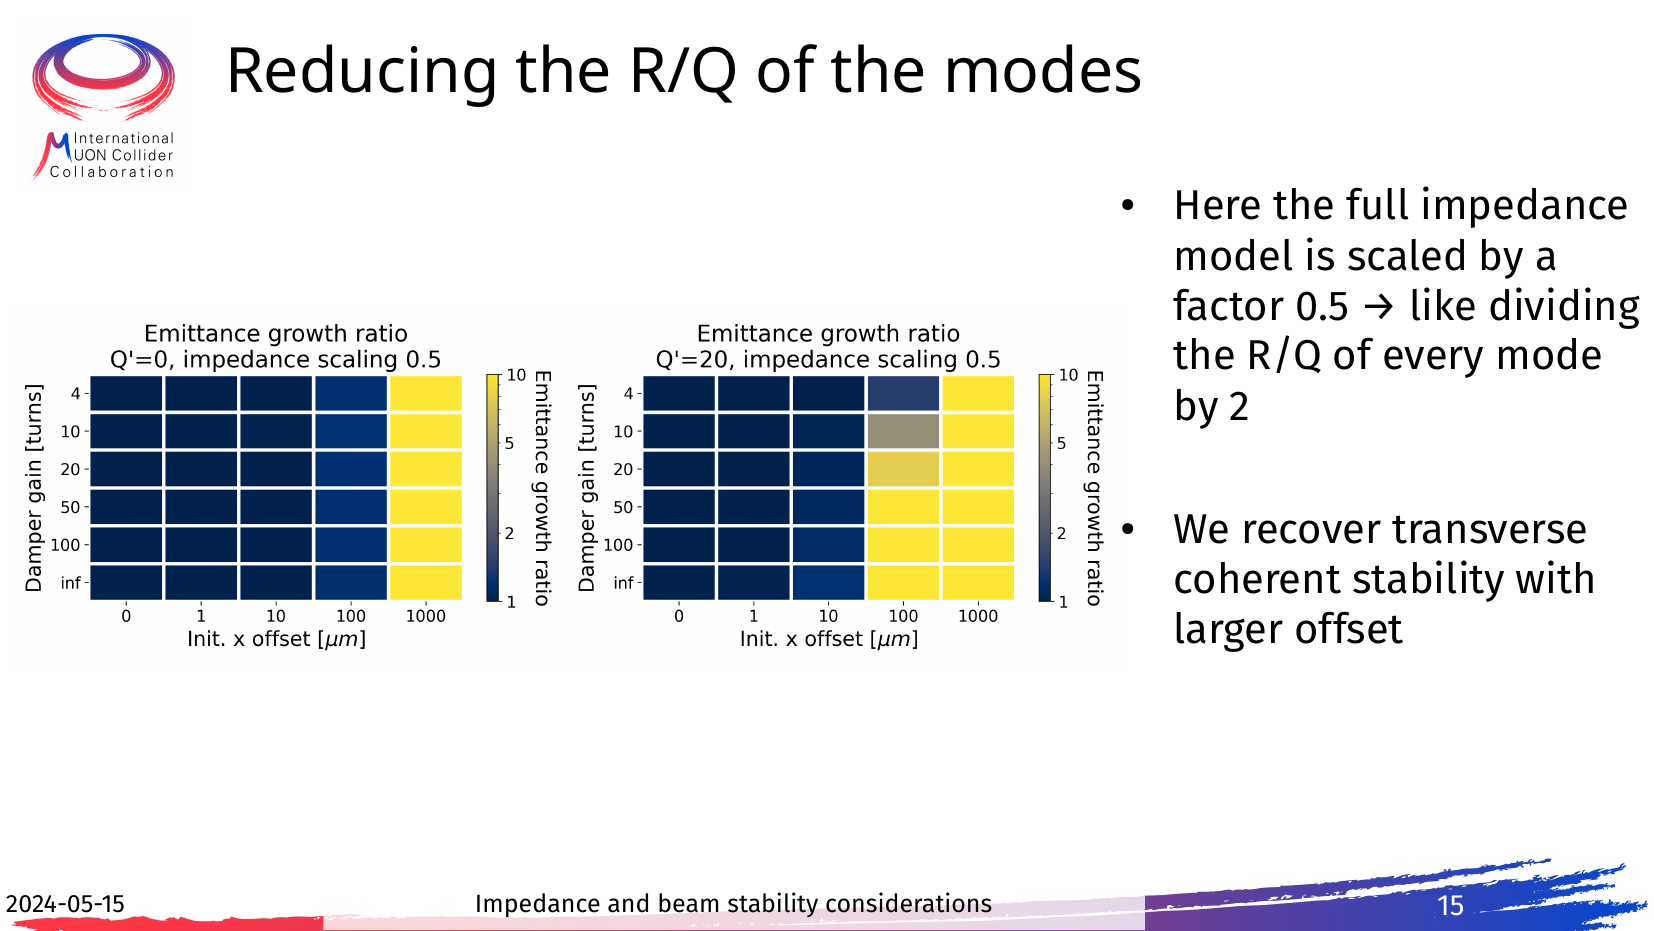

# Reducing the R/Q of the modes
Here the full impedance model is scaled by a factor 0.5 → like dividing the R/Q of every mode by 2
We recover transverse coherent stability with larger offset
2024-05-15
Impedance and beam stability considerations
15